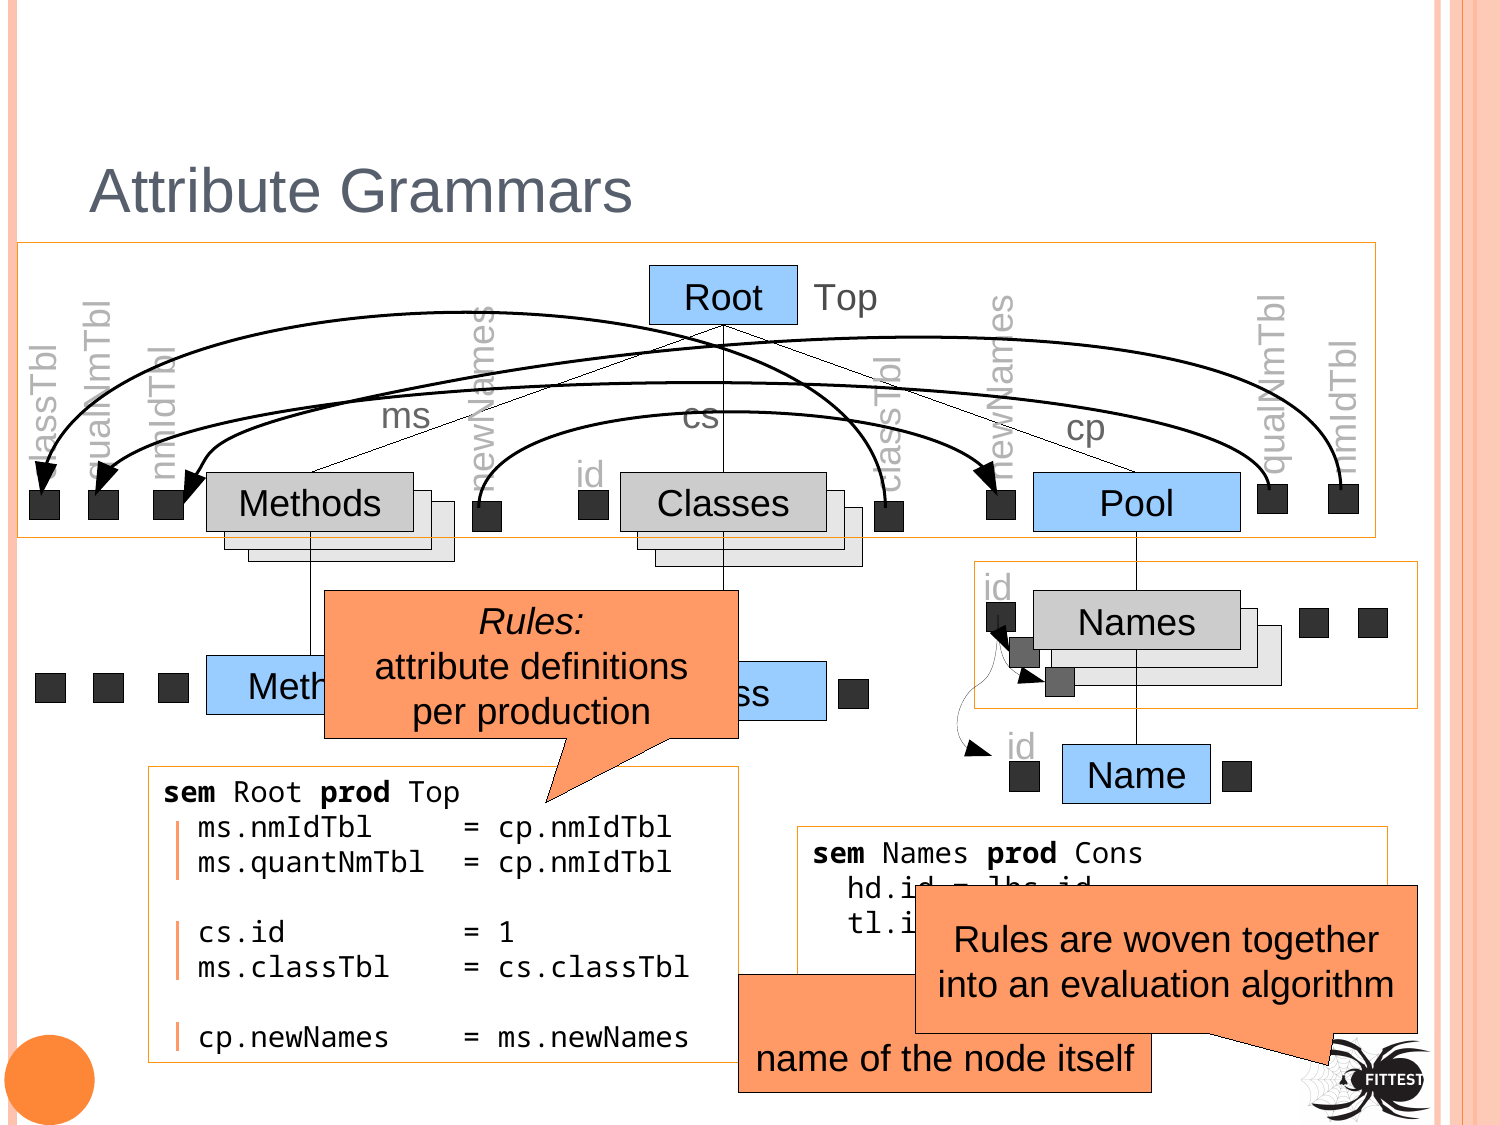

# Attribute Grammars
Root
Top
newNames
qualNmTbl
newNames
qualNmTbl
nmIdTbl
classTbl
nmIdTbl
ms
cs
classTbl
cp
id
Methods
Classes
Pool
id
Rules:
attribute definitions
per production
Names
Method
Class
id
Name
sem Root prod Top
 ms.nmIdTbl	= cp.nmIdTbl
 ms.quantNmTbl	= cp.nmIdTbl
 cs.id		= 1
 ms.classTbl	= cs.classTbl
 cp.newNames	= ms.newNames
sem Names prod Cons
 hd.id = lhs.id
 tl.id = lhs.id + 1
Rules are woven together
into an evaluation algorithm
lhs:
name of the node itself